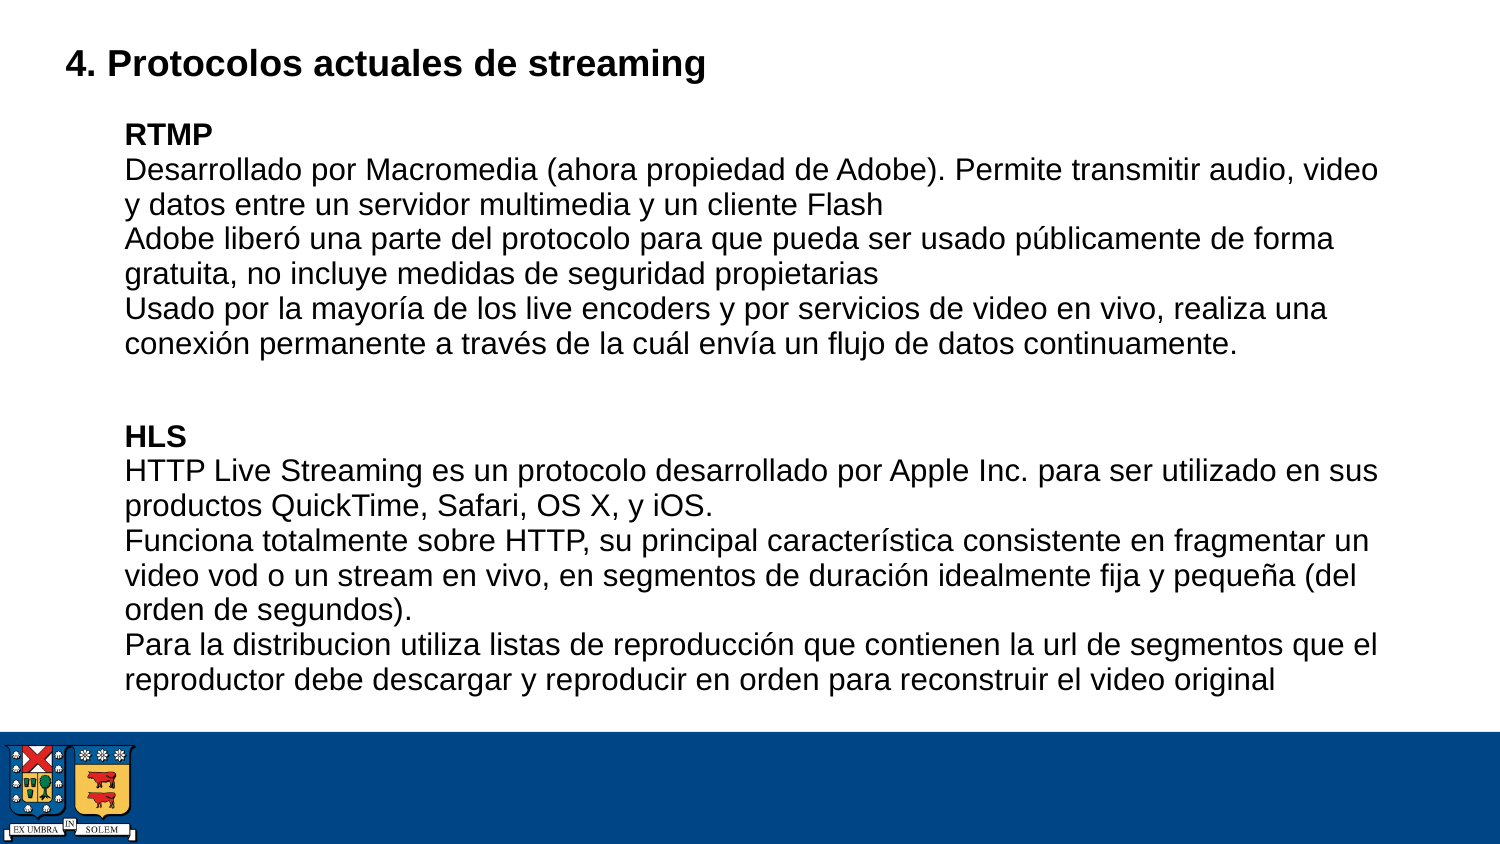

4. Protocolos actuales de streaming
RTMP
Desarrollado por Macromedia (ahora propiedad de Adobe). Permite transmitir audio, video y datos entre un servidor multimedia y un cliente Flash
Adobe liberó una parte del protocolo para que pueda ser usado públicamente de forma gratuita, no incluye medidas de seguridad propietarias
Usado por la mayoría de los live encoders y por servicios de video en vivo, realiza una conexión permanente a través de la cuál envía un flujo de datos continuamente.
HLS
HTTP Live Streaming es un protocolo desarrollado por Apple Inc. para ser utilizado en sus productos QuickTime, Safari, OS X, y iOS.
Funciona totalmente sobre HTTP, su principal característica consistente en fragmentar un video vod o un stream en vivo, en segmentos de duración idealmente fija y pequeña (del orden de segundos).
Para la distribucion utiliza listas de reproducción que contienen la url de segmentos que el reproductor debe descargar y reproducir en orden para reconstruir el video original